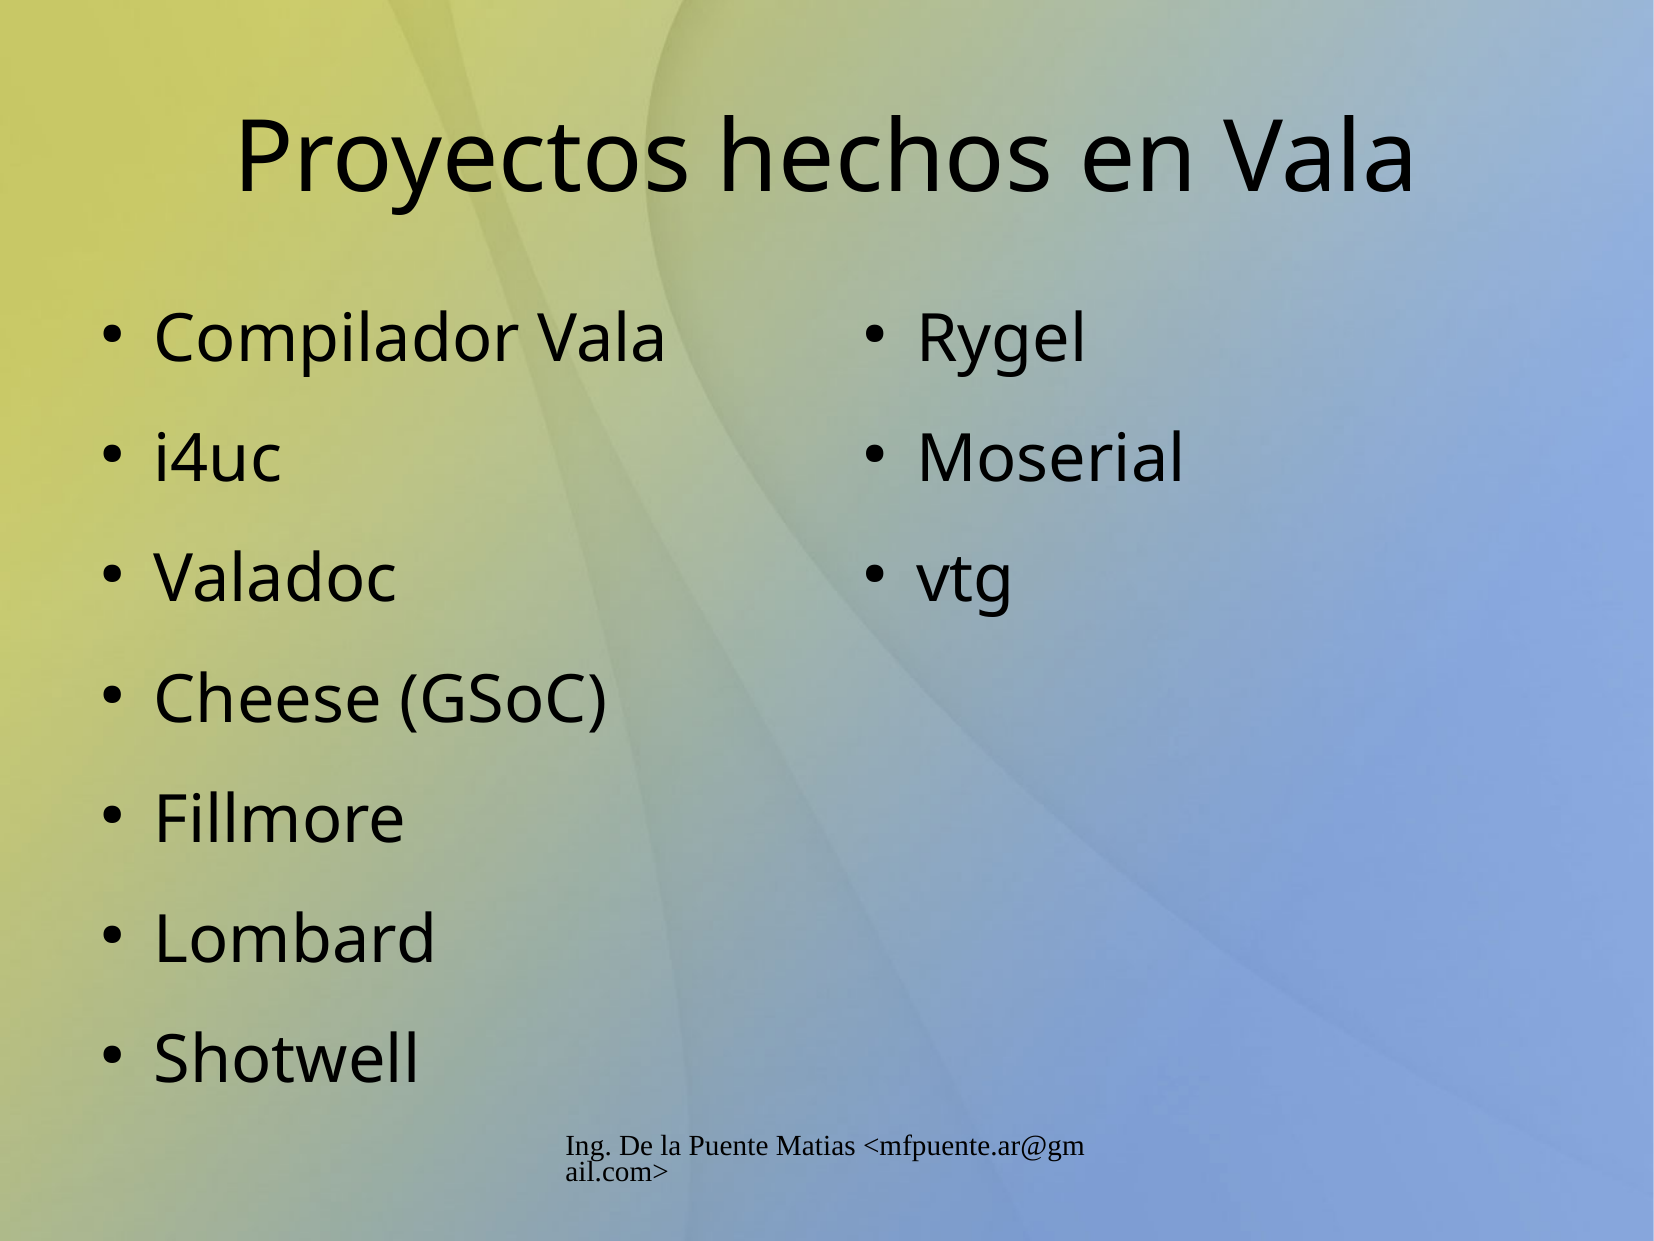

# Proyectos hechos en Vala
Compilador Vala
i4uc
Valadoc
Cheese (GSoC)
Fillmore
Lombard
Shotwell
Rygel
Moserial
vtg
Ing. De la Puente Matias <mfpuente.ar@gmail.com>